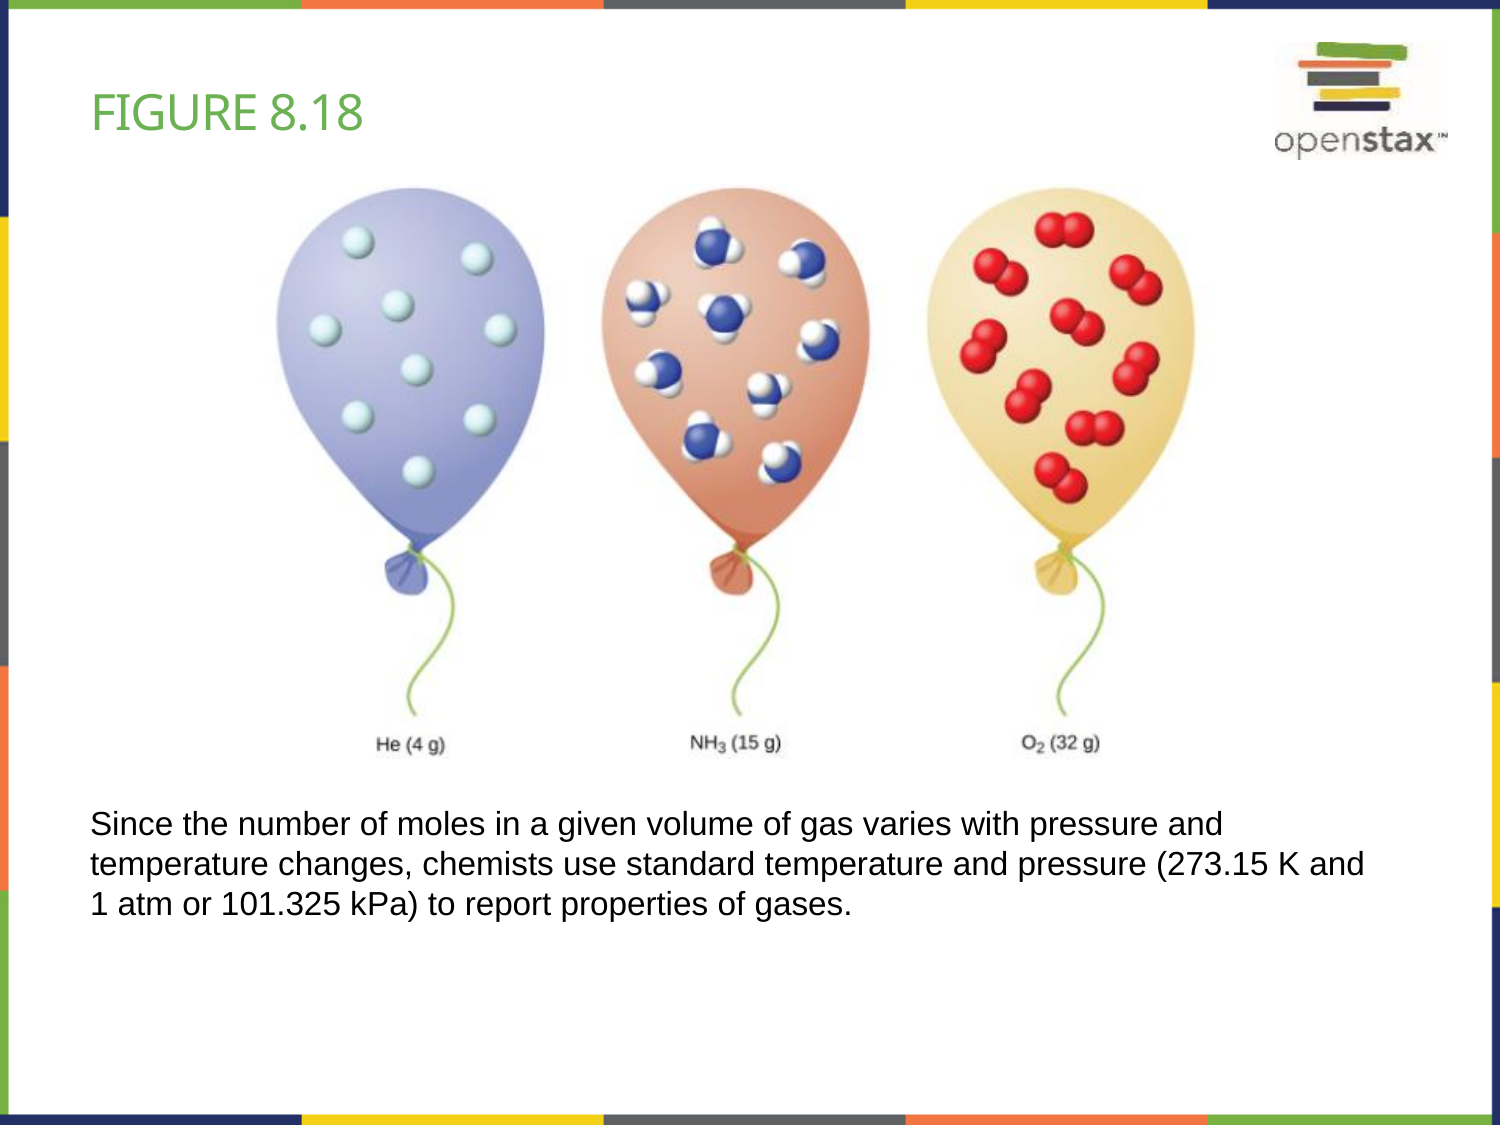

# Figure 8.18
Since the number of moles in a given volume of gas varies with pressure and temperature changes, chemists use standard temperature and pressure (273.15 K and 1 atm or 101.325 kPa) to report properties of gases.